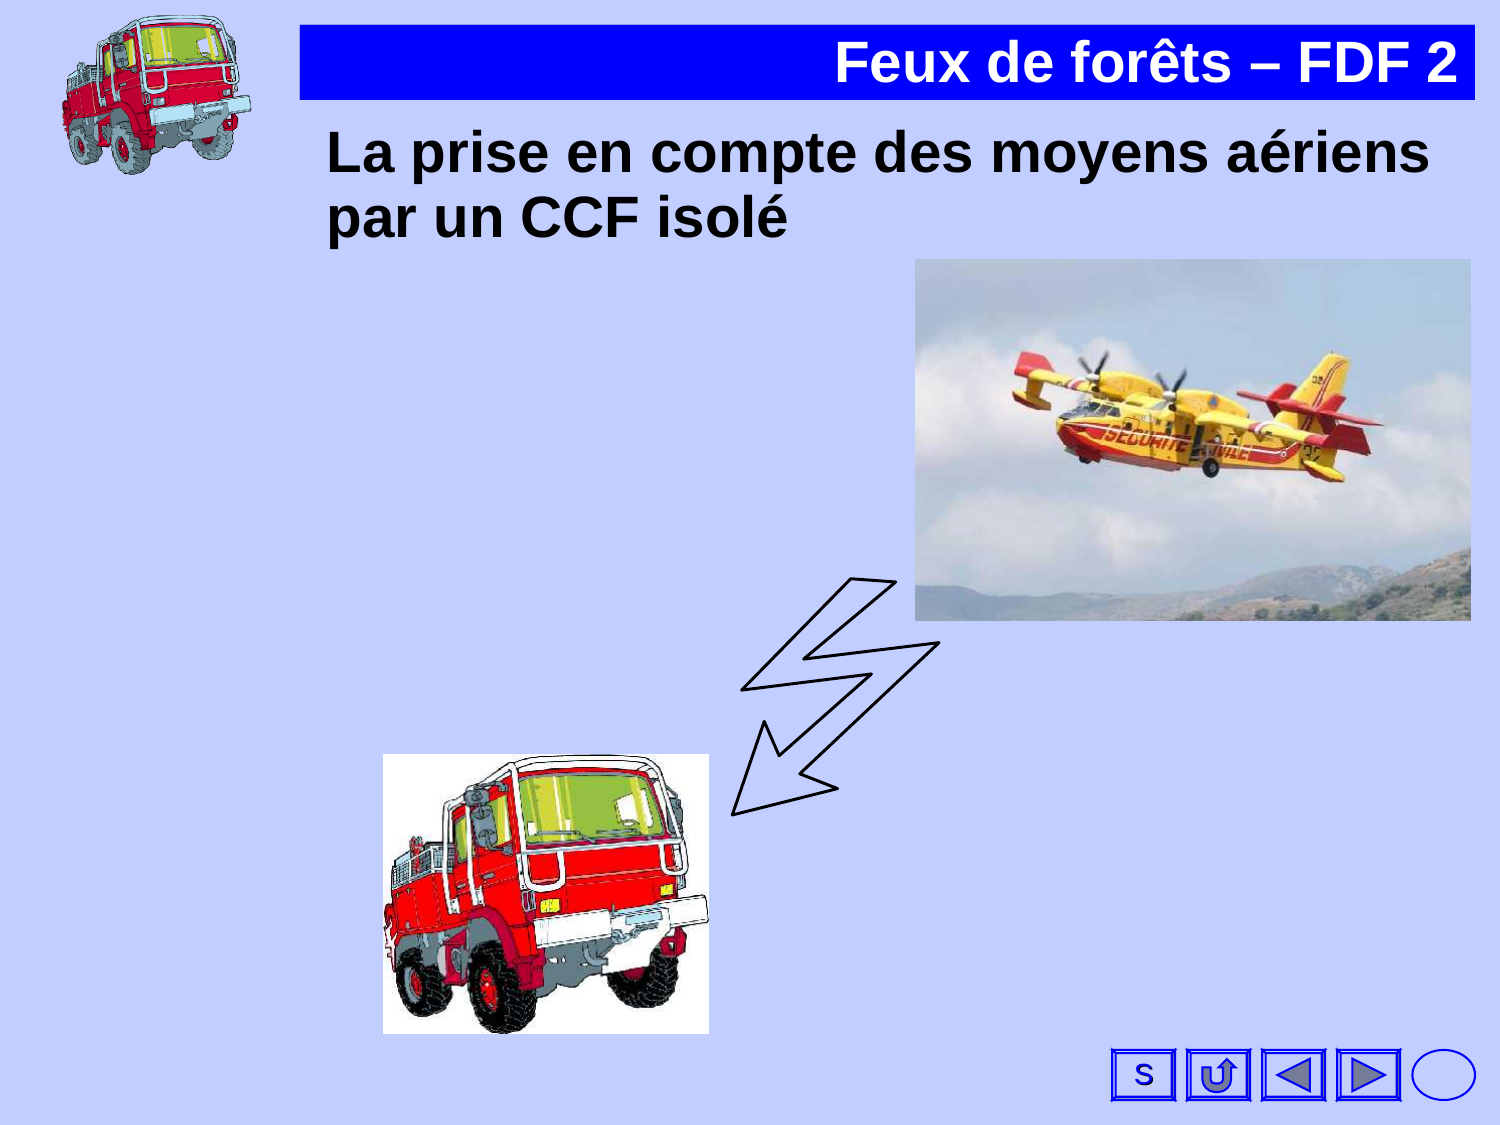

Feux de forêts – FDF 2
La prise en compte des moyens aériens
par un CCF isolé